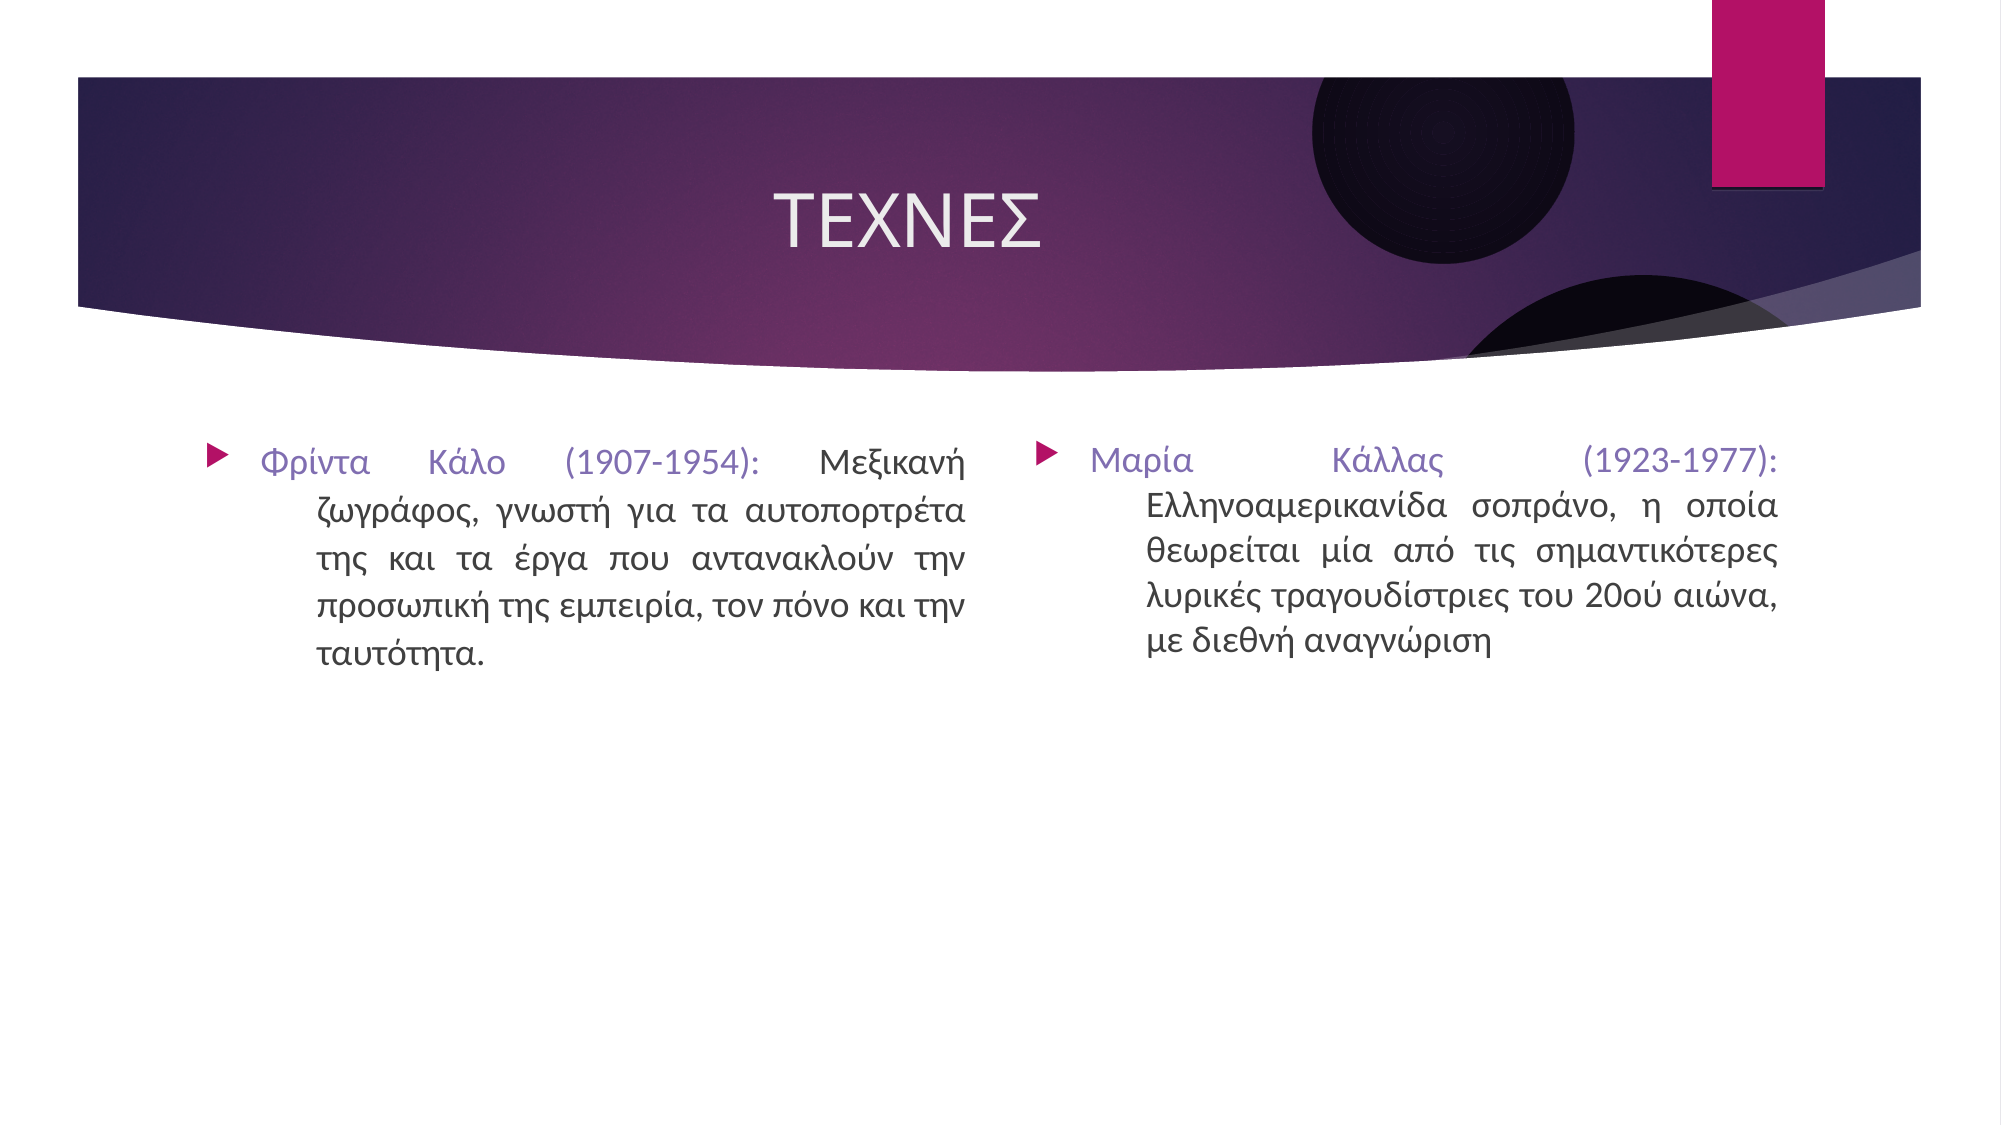

# ΤΕΧΝΕΣ
Φρίντα Κάλο (1907-1954): Μεξικανή ζωγράφος, γνωστή για τα αυτοπορτρέτα της και τα έργα που αντανακλούν την προσωπική της εμπειρία, τον πόνο και την ταυτότητα.
Μαρία Κάλλας (1923-1977): Ελληνοαμερικανίδα σοπράνο, η οποία θεωρείται μία από τις σημαντικότερες λυρικές τραγουδίστριες του 20ού αιώνα, με διεθνή αναγνώριση